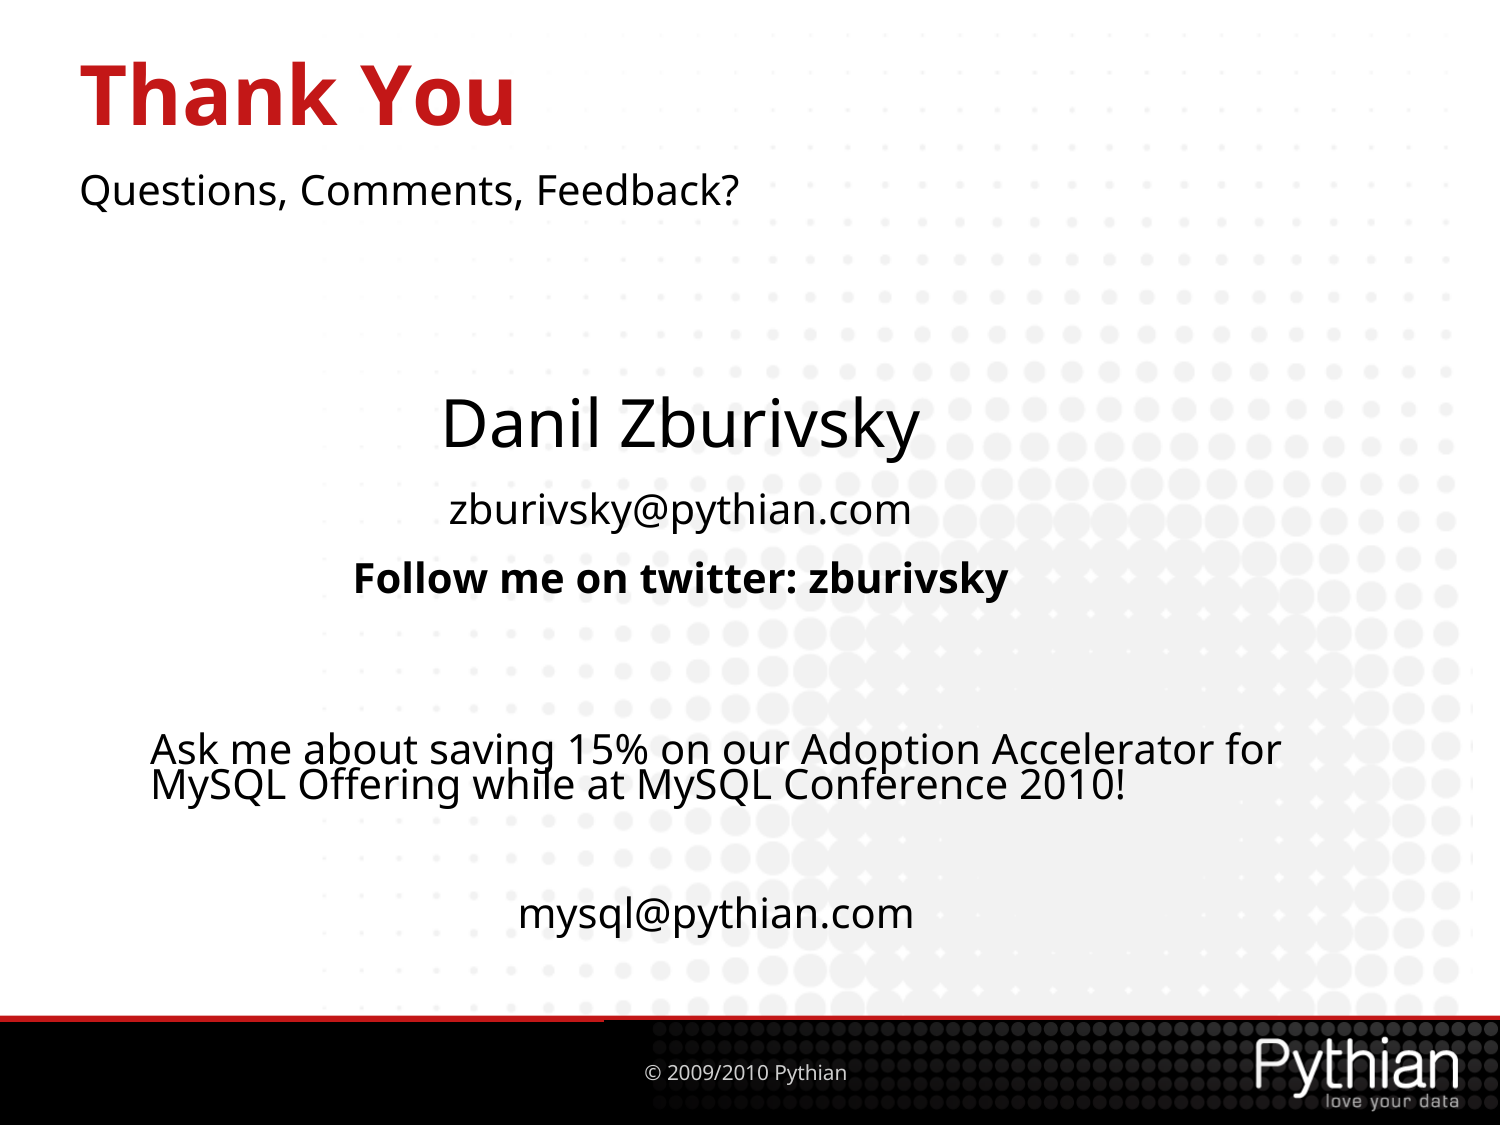

Thank You
#
Questions, Comments, Feedback?
Danil Zburivsky
zburivsky@pythian.com
Follow me on twitter: zburivsky
Ask me about saving 15% on our Adoption Accelerator for MySQL Offering while at MySQL Conference 2010!
mysql@pythian.com